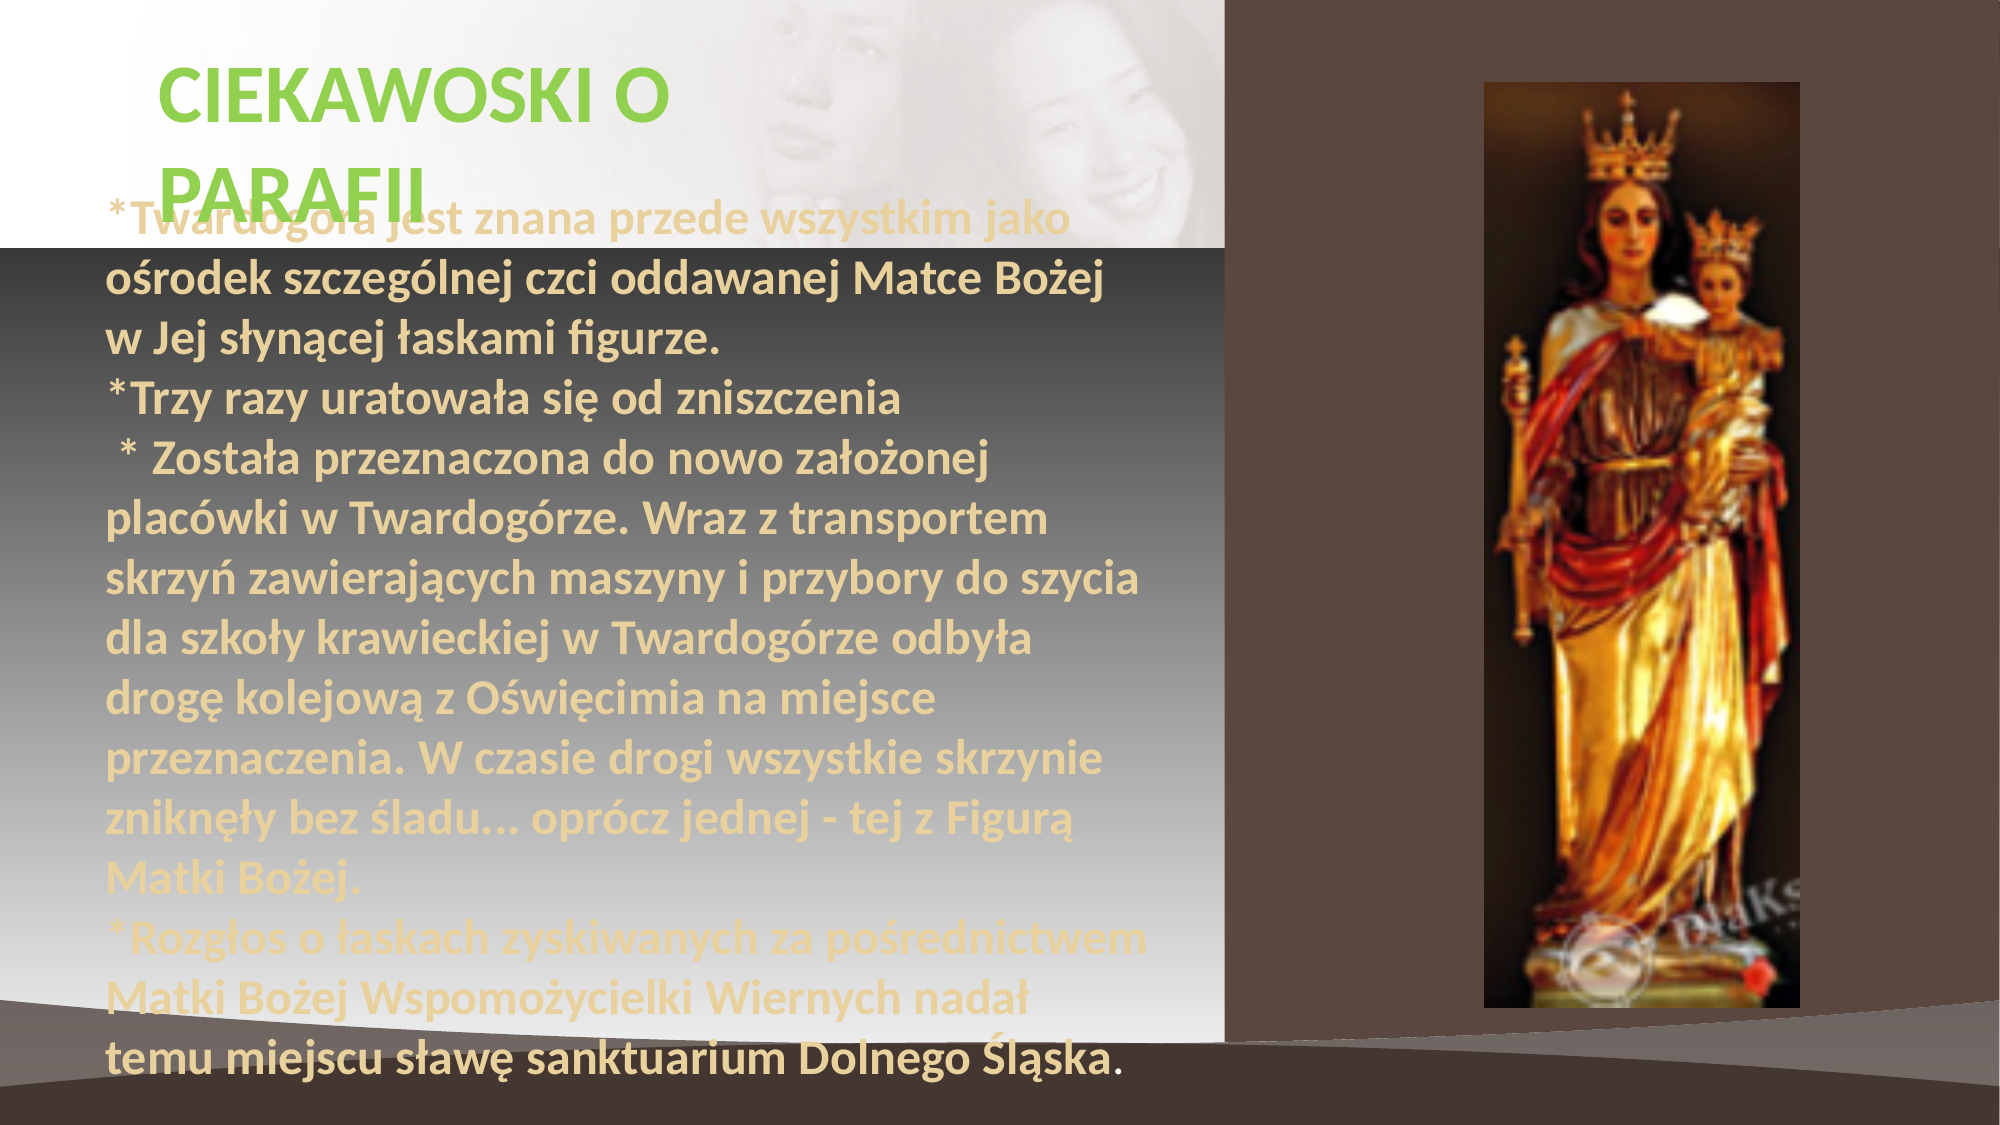

CIEKAWOSKI O PARAFII
# *Twardogóra jest znana przede wszystkim jako ośrodek szczególnej czci oddawanej Matce Bożej w Jej słynącej łaskami figurze. *Trzy razy uratowała się od zniszczenia * Została przeznaczona do nowo założonej placówki w Twardogórze. Wraz z transportem skrzyń zawierających maszyny i przybory do szycia dla szkoły krawieckiej w Twardogórze odbyła drogę kolejową z Oświęcimia na miejsce przeznaczenia. W czasie drogi wszystkie skrzynie zniknęły bez śladu... oprócz jednej - tej z Figurą Matki Bożej. *Rozgłos o łaskach zyskiwanych za pośrednictwem Matki Bożej Wspomożycielki Wiernych nadał temu miejscu sławę sanktuarium Dolnego Śląska.